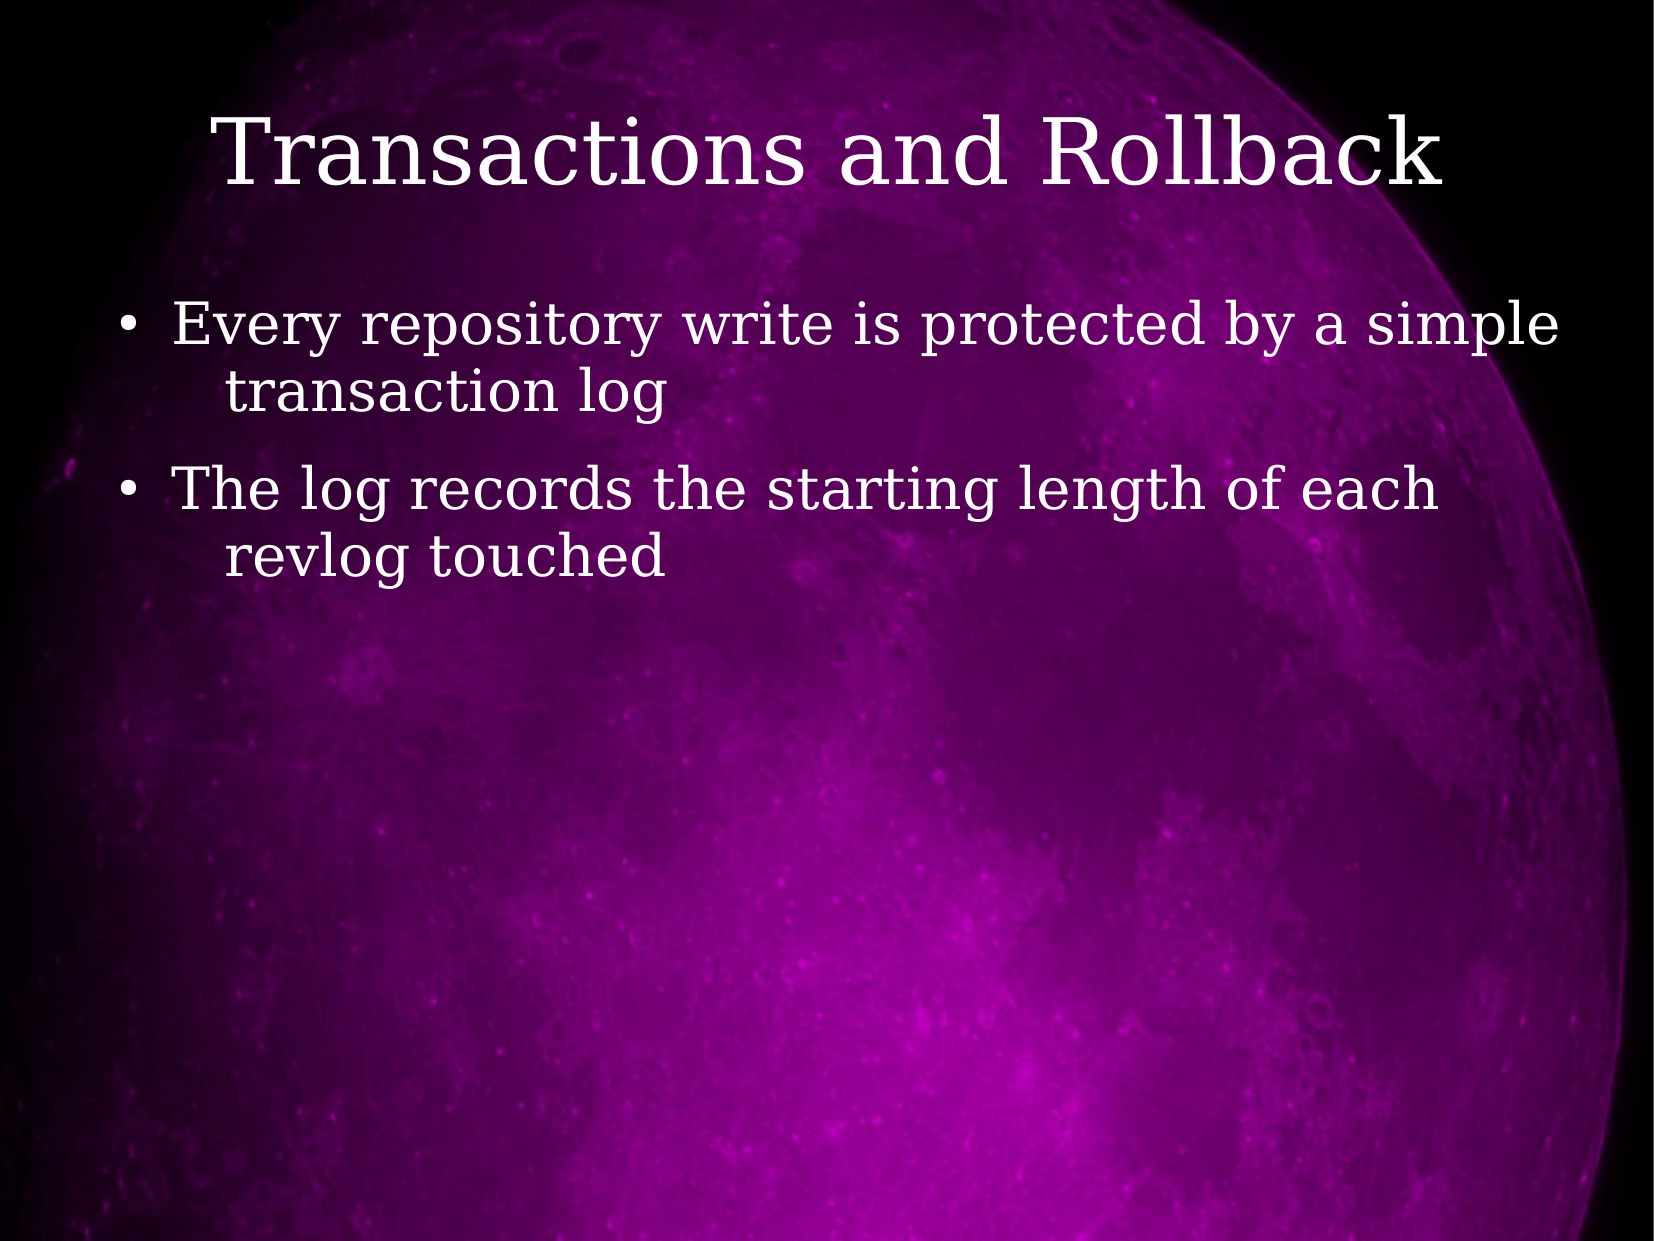

# Transactions and Rollback
Every repository write is protected by a simple transaction log
The log records the starting length of each revlog touched